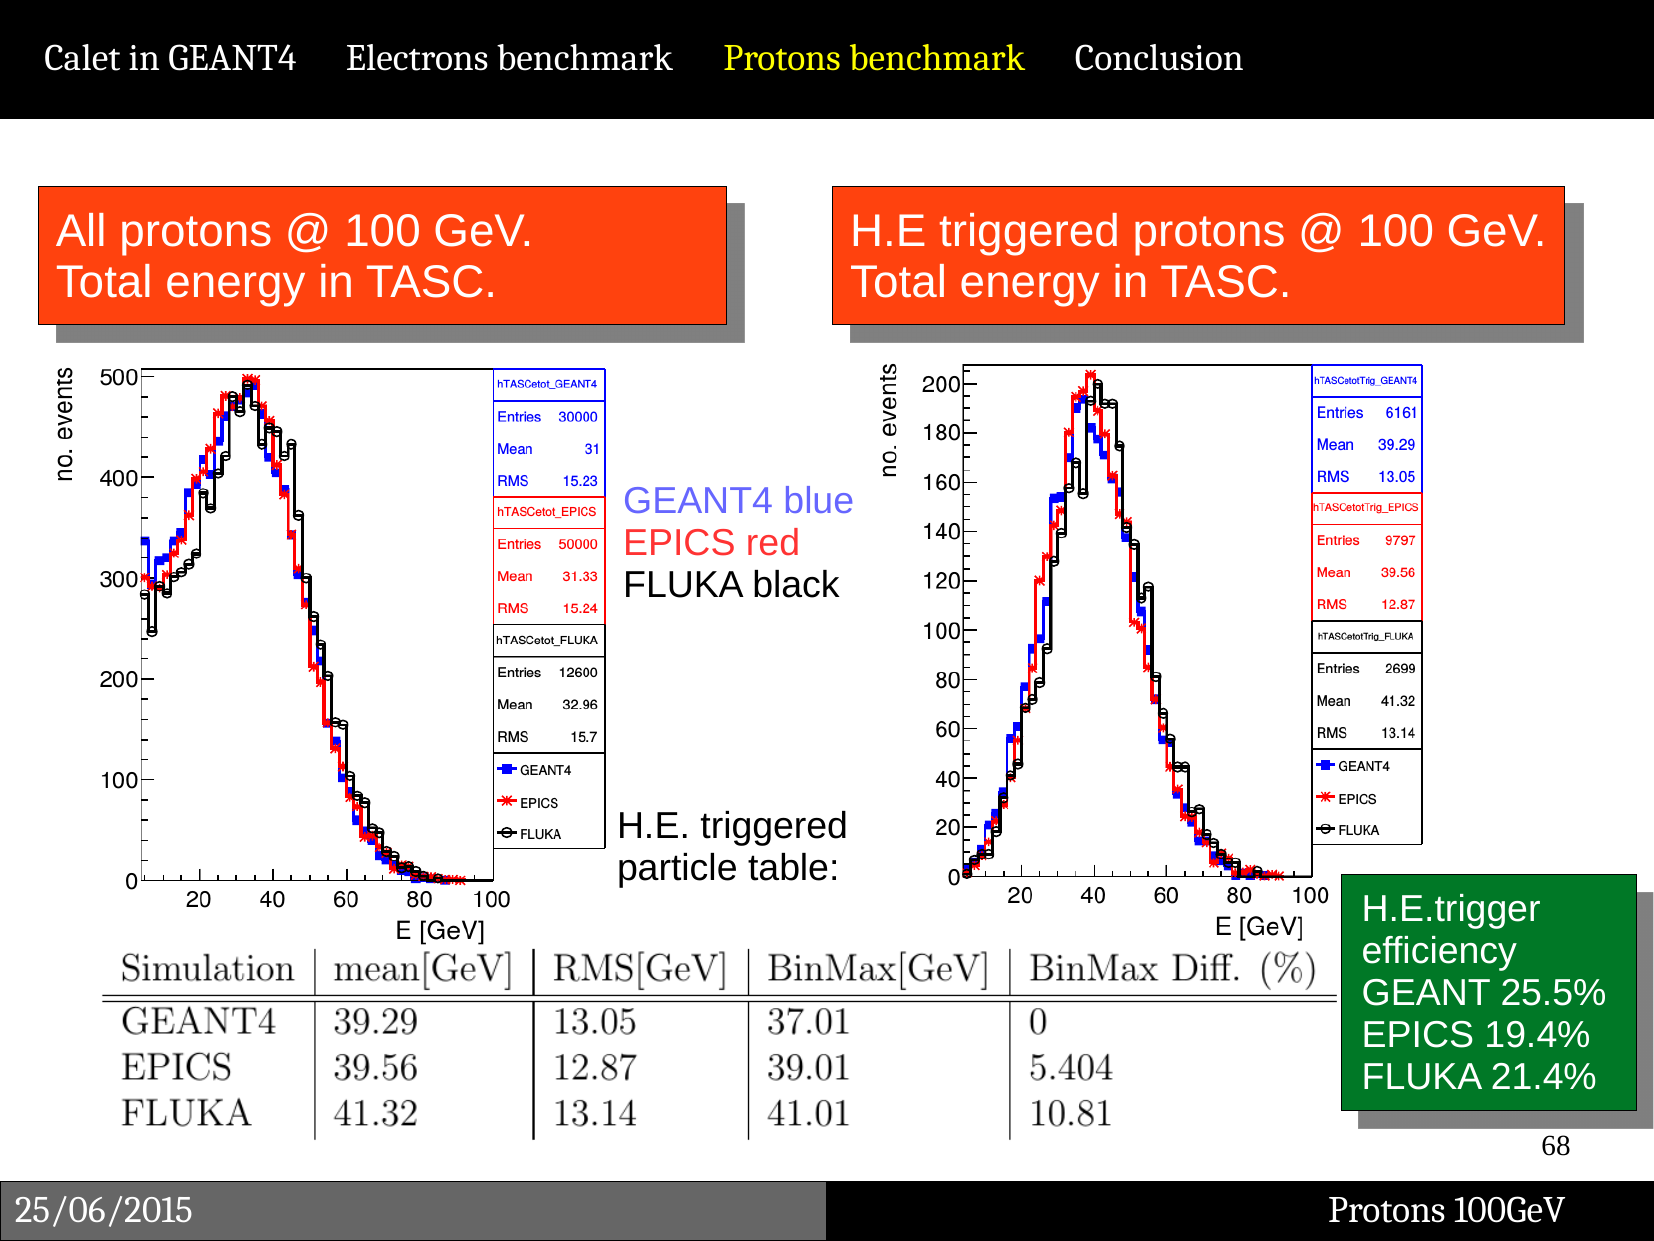

Calet in GEANT4 Electrons benchmark Protons benchmark Conclusion
All protons @ 100 GeV.
Total energy in TASC.
H.E triggered protons @ 100 GeV.
Total energy in TASC.
GEANT4 blue
EPICS red
FLUKA black
H.E. triggered
particle table:
H.E.trigger efficiency
GEANT 25.5% EPICS 19.4%
FLUKA 21.4%
68
25/06/2015
Protons 100GeV